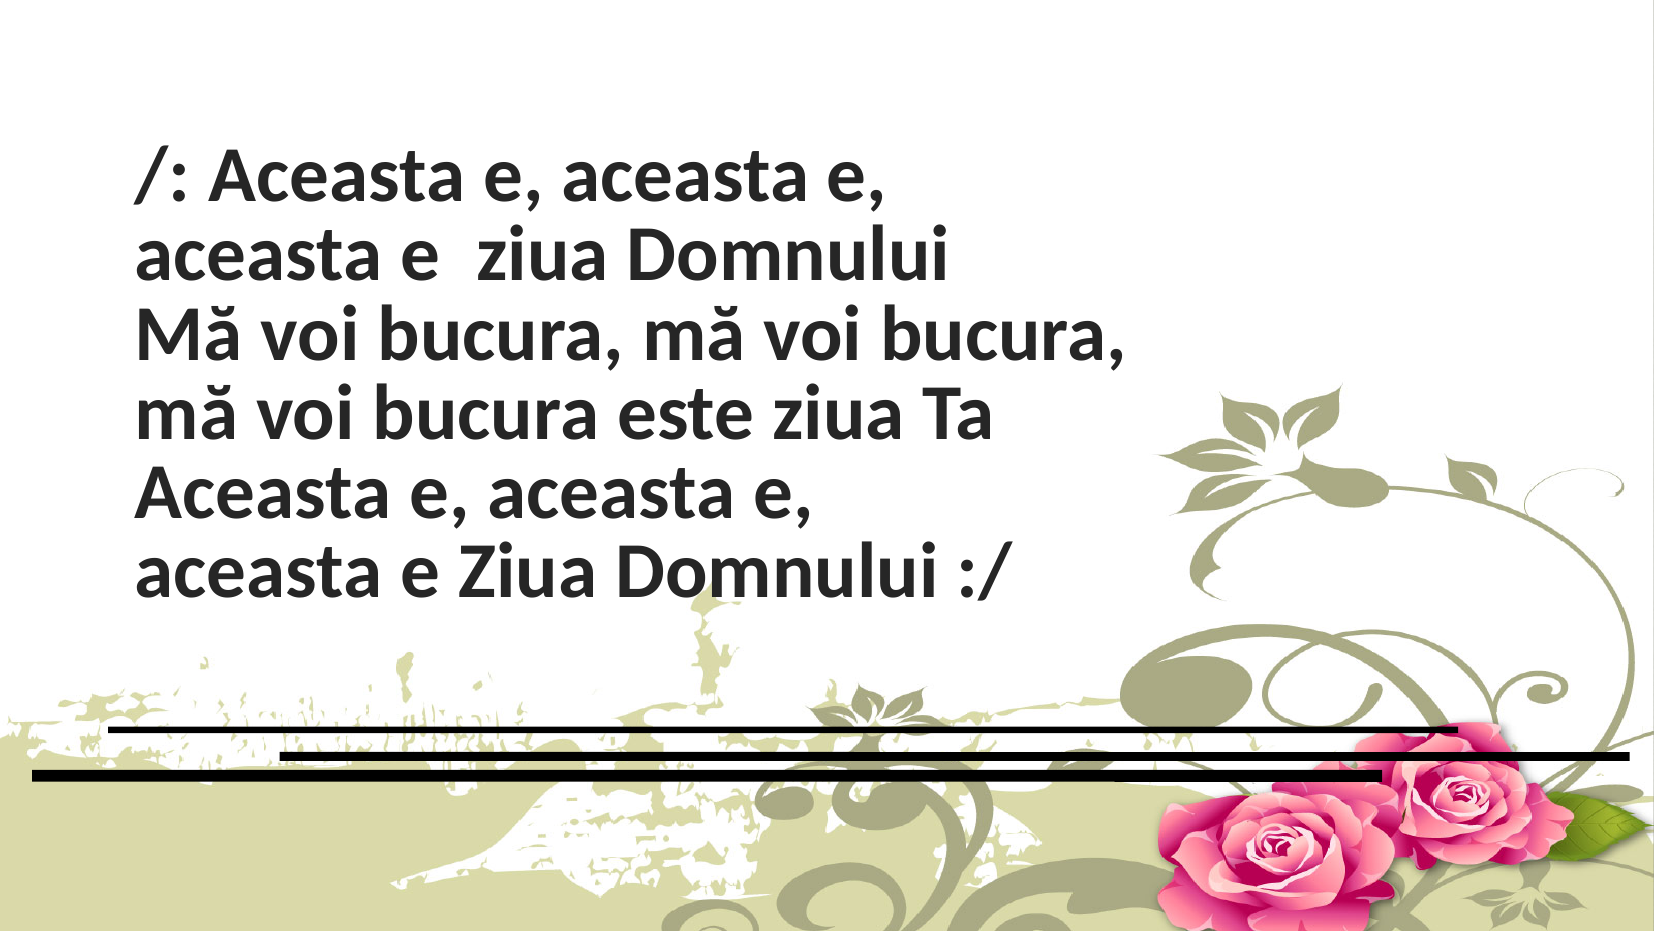

/: Aceasta e, aceasta e,
aceasta e ziua Domnului
Mă voi bucura, mă voi bucura,
mă voi bucura este ziua Ta
Aceasta e, aceasta e,
aceasta e Ziua Domnului :/